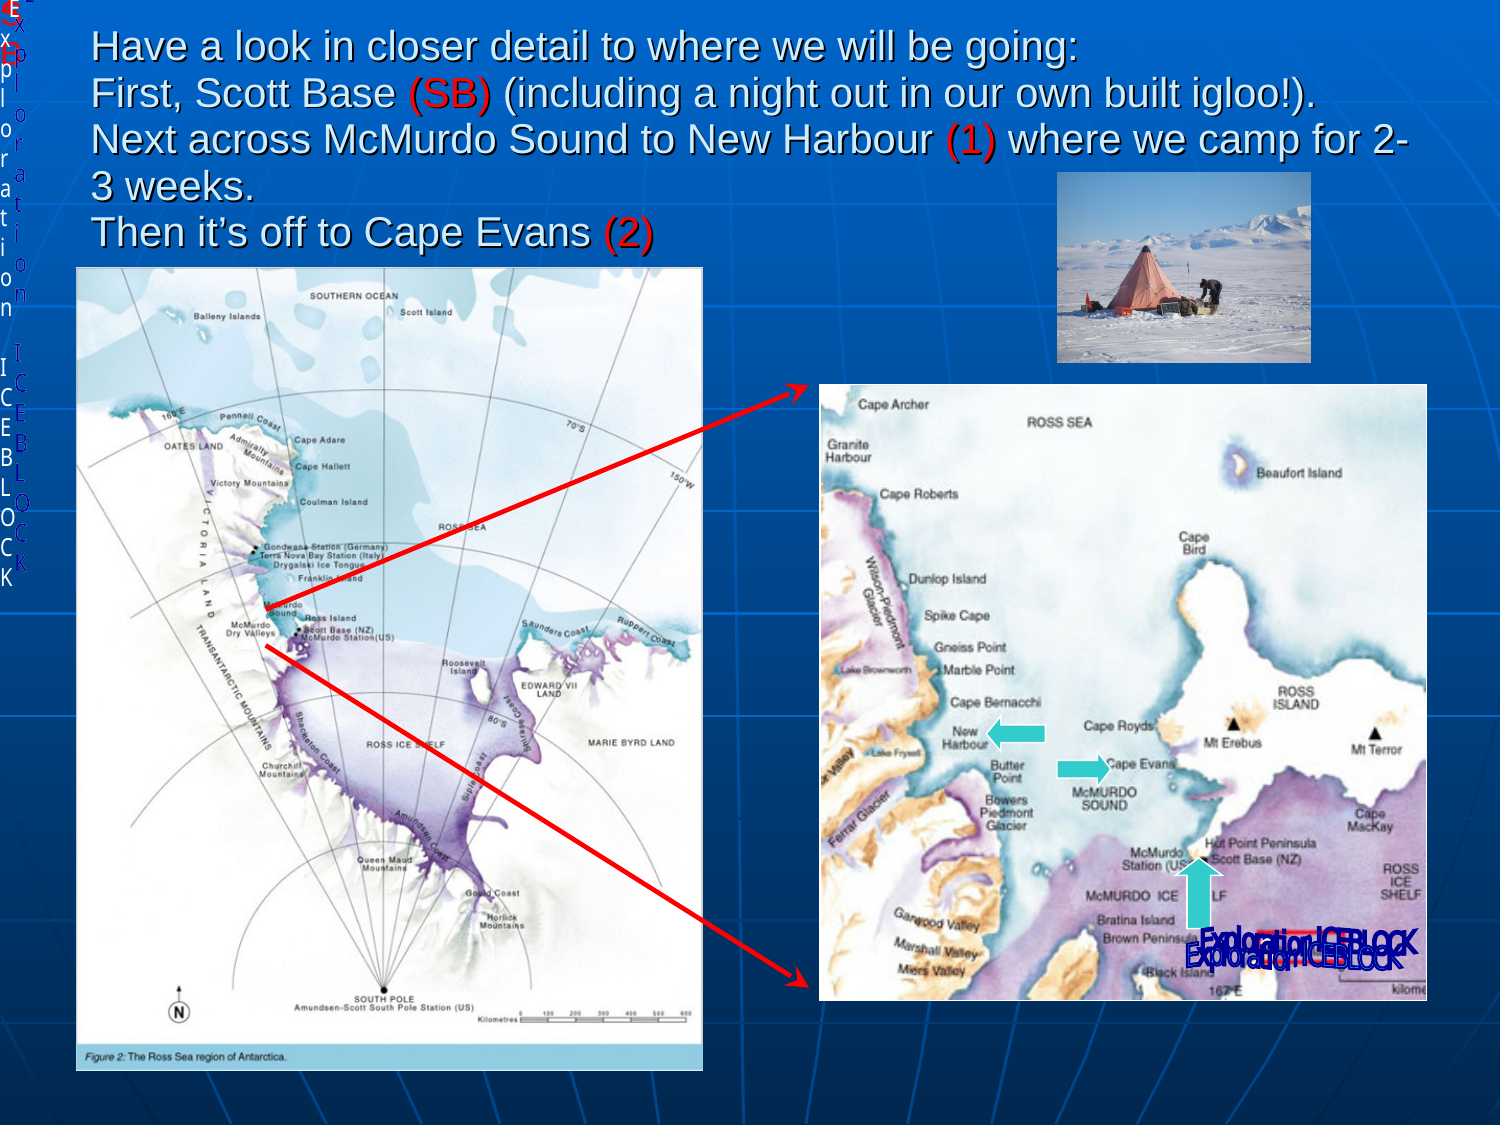

1
2
SB
Exploration ICEBLOCK
# Have a look in closer detail to where we will be going: First, Scott Base (SB) (including a night out in our own built igloo!). Next across McMurdo Sound to New Harbour (1) where we camp for 2-3 weeks. Then it’s off to Cape Evans (2)